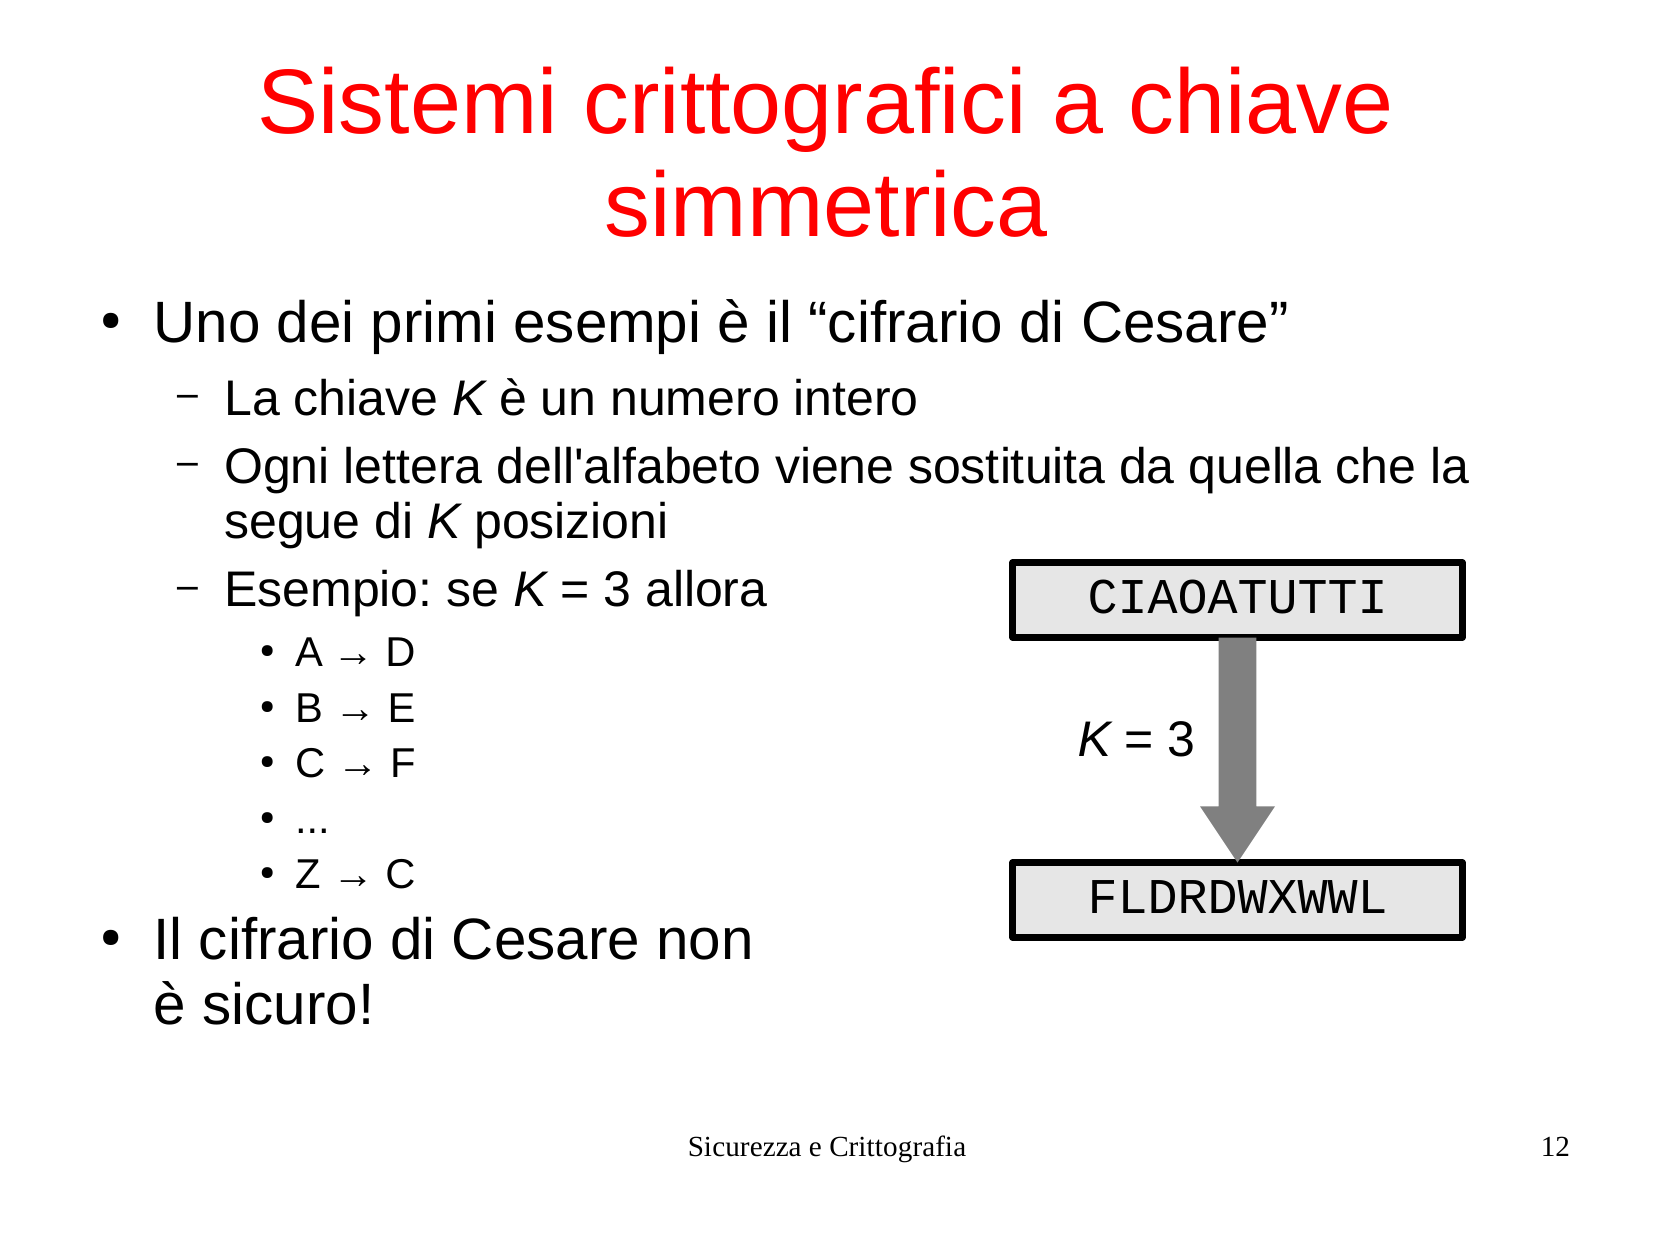

# Sistemi crittografici a chiave simmetrica
Uno dei primi esempi è il “cifrario di Cesare”
La chiave K è un numero intero
Ogni lettera dell'alfabeto viene sostituita da quella che la segue di K posizioni
Esempio: se K = 3 allora
A → D
B → E
C → F
...
Z → C
Il cifrario di Cesare non
è sicuro!
CIAOATUTTI
K = 3
FLDRDWXWWL
Sicurezza e Crittografia
12